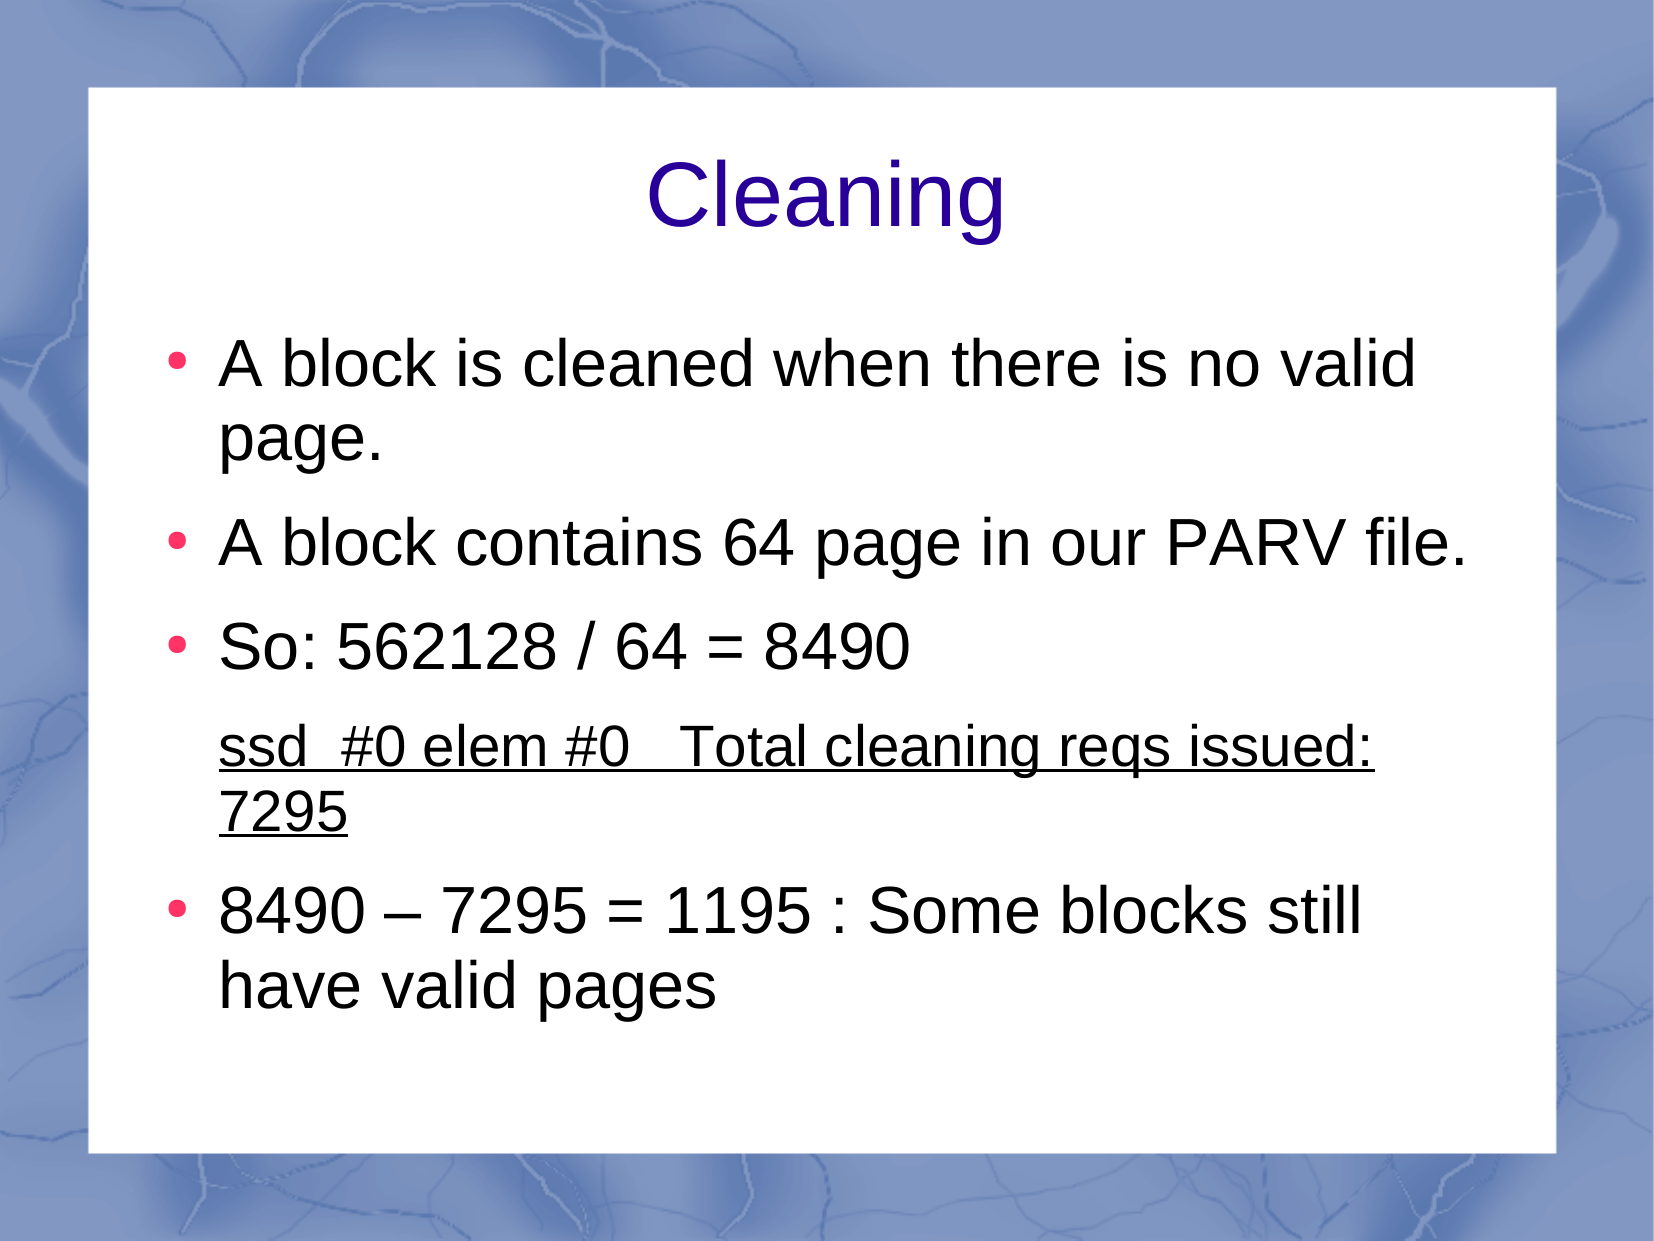

# Cleaning
A block is cleaned when there is no valid page.
A block contains 64 page in our PARV file.
So: 562128 / 64 = 8490
ssd #0 elem #0 Total cleaning reqs issued:	7295
8490 – 7295 = 1195 : Some blocks still have valid pages